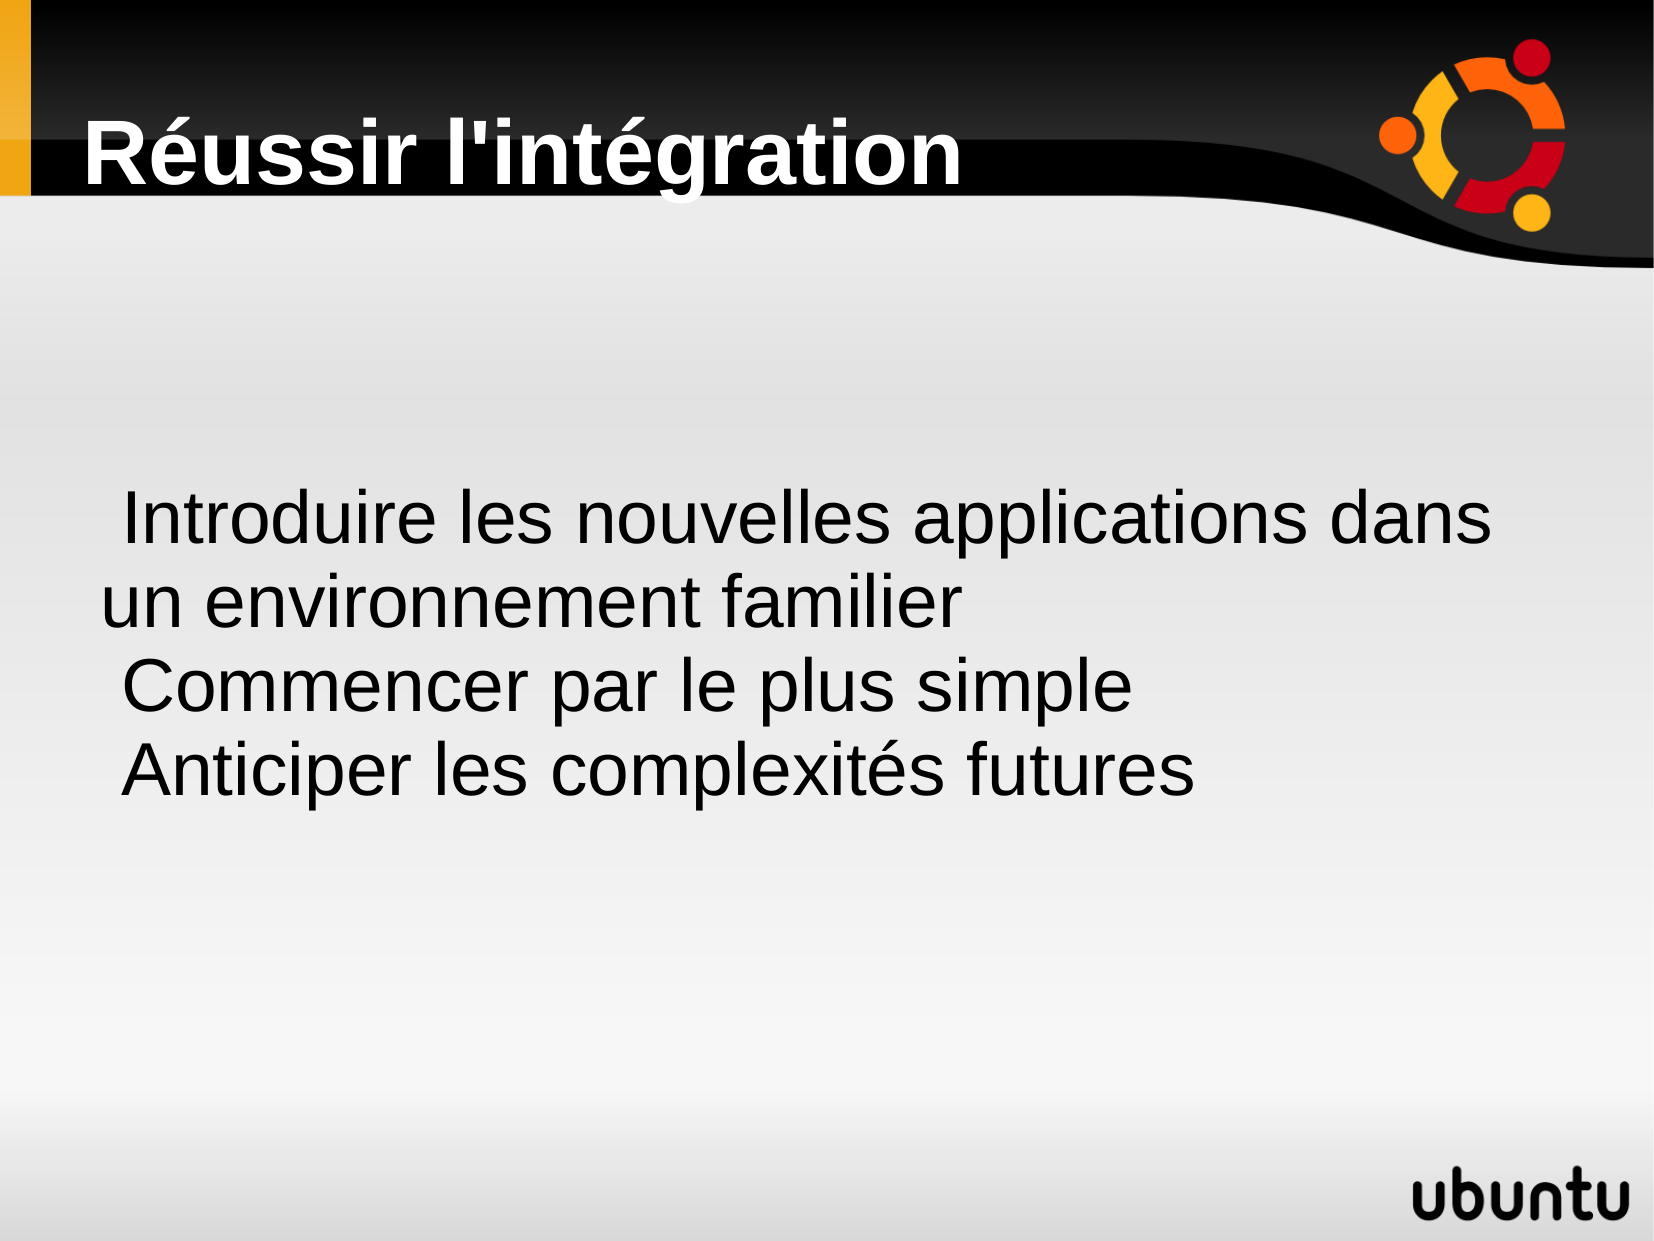

# Réussir l'intégration
 Introduire les nouvelles applications dans un environnement familier
 Commencer par le plus simple
 Anticiper les complexités futures